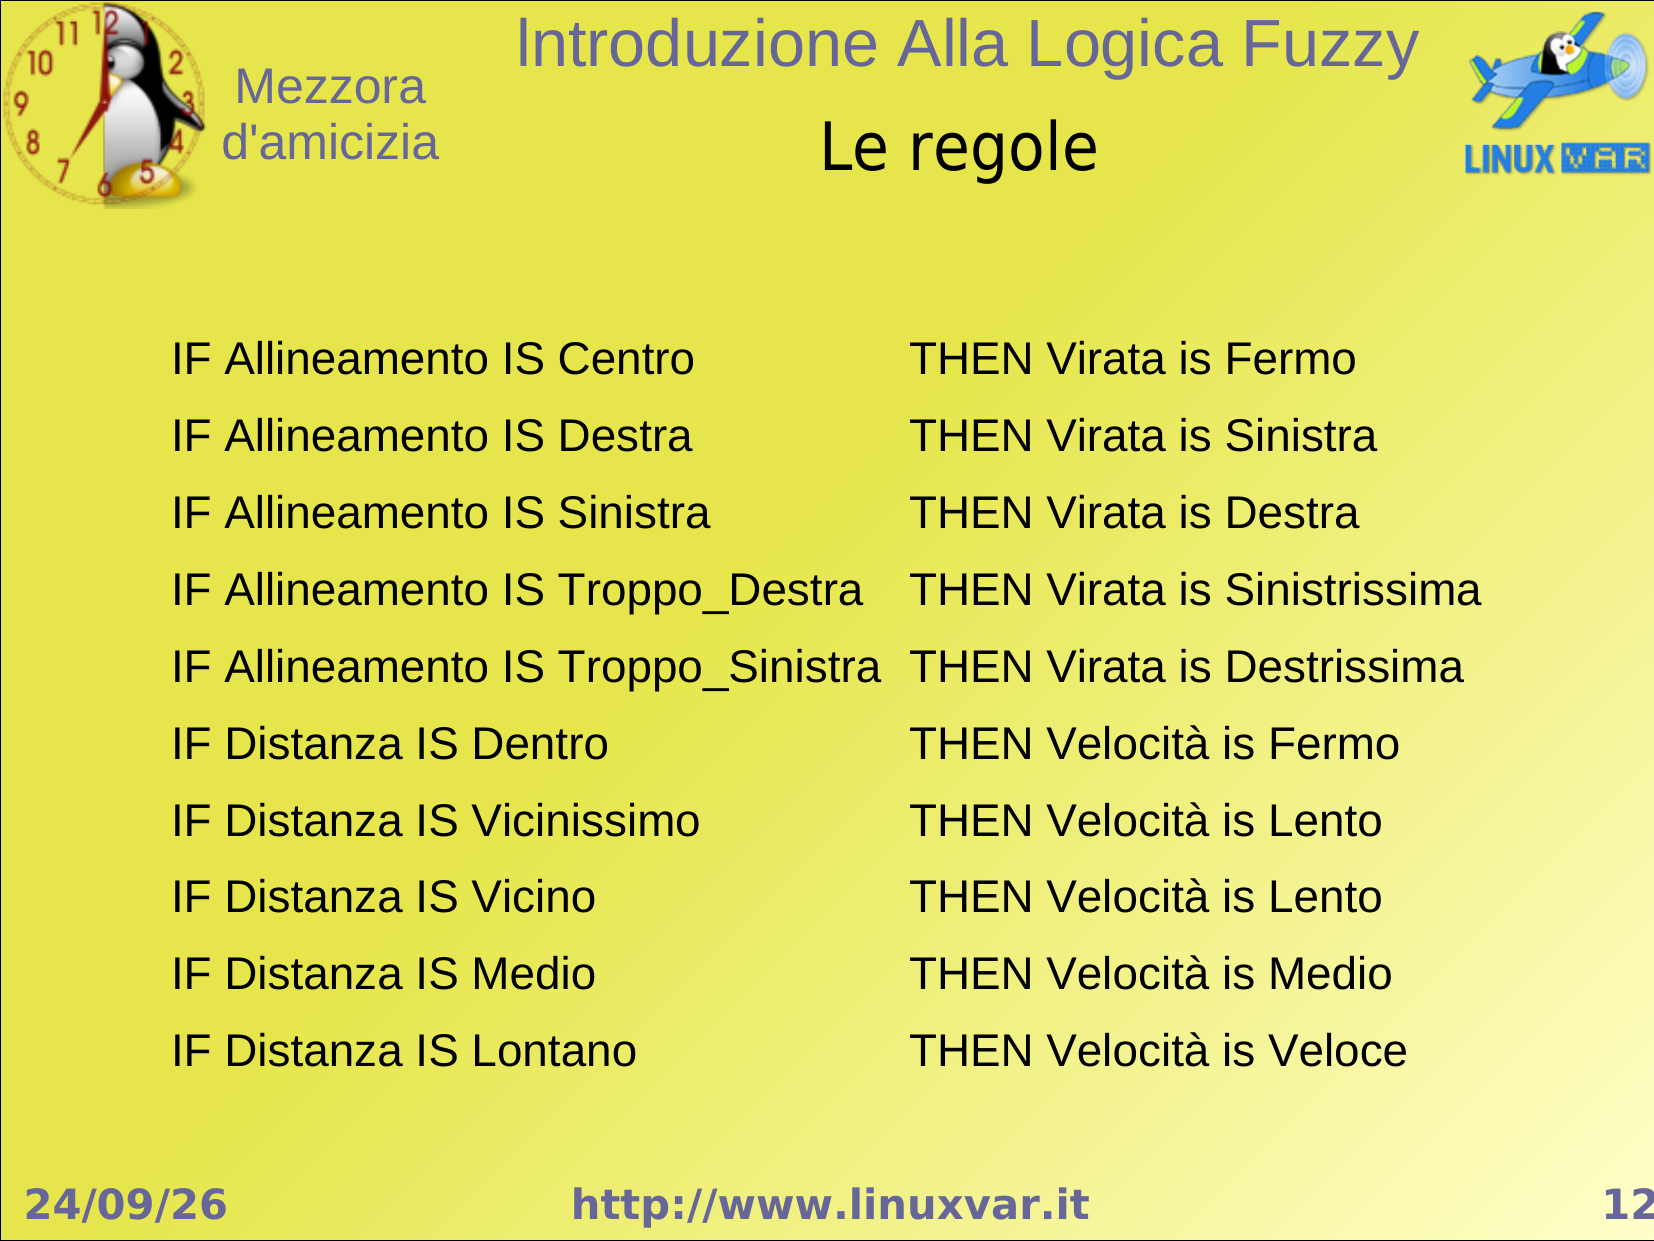

# Le regole
IF Allineamento IS Centro			THEN Virata is Fermo
IF Allineamento IS Destra			THEN Virata is Sinistra
IF Allineamento IS Sinistra			THEN Virata is Destra
IF Allineamento IS Troppo_Destra	THEN Virata is Sinistrissima
IF Allineamento IS Troppo_Sinistra	THEN Virata is Destrissima
IF Distanza IS Dentro					THEN Velocità is Fermo
IF Distanza IS Vicinissimo			THEN Velocità is Lento
IF Distanza IS Vicino					THEN Velocità is Lento
IF Distanza IS Medio					THEN Velocità is Medio
IF Distanza IS Lontano				THEN Velocità is Veloce
12